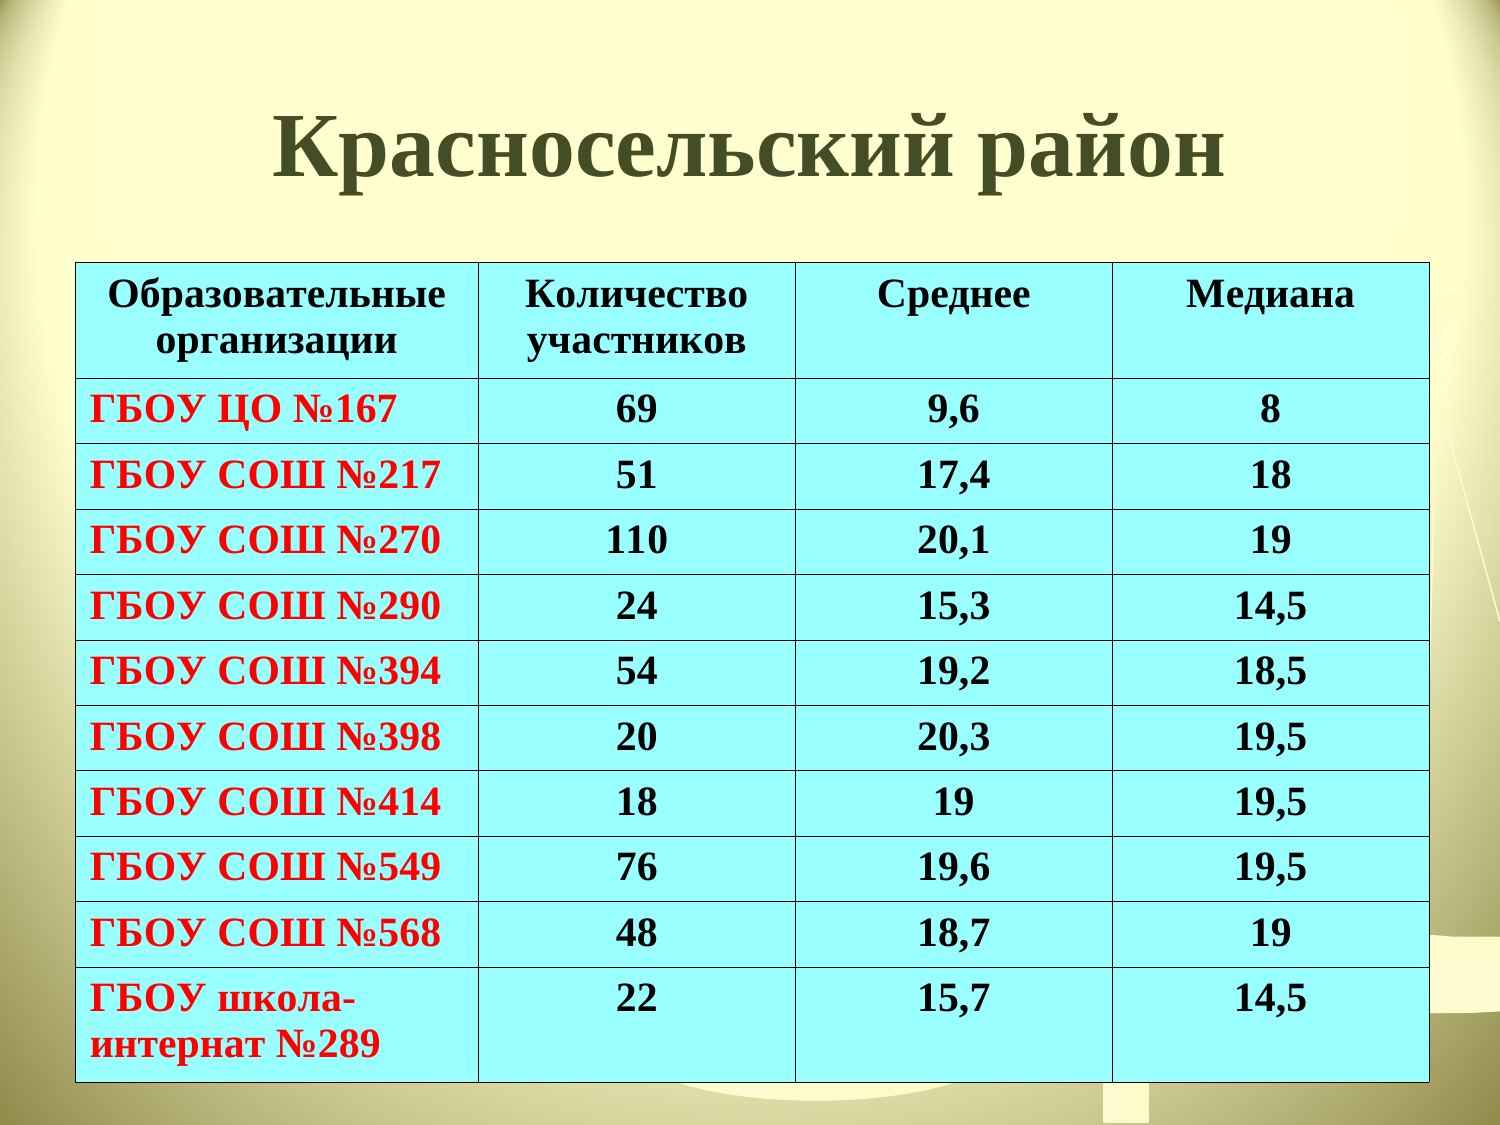

# Красносельский район
| Образовательные организации | Количество участников | Среднее | Медиана |
| --- | --- | --- | --- |
| ГБОУ ЦО №167 | 69 | 9,6 | 8 |
| ГБОУ СОШ №217 | 51 | 17,4 | 18 |
| ГБОУ СОШ №270 | 110 | 20,1 | 19 |
| ГБОУ СОШ №290 | 24 | 15,3 | 14,5 |
| ГБОУ СОШ №394 | 54 | 19,2 | 18,5 |
| ГБОУ СОШ №398 | 20 | 20,3 | 19,5 |
| ГБОУ СОШ №414 | 18 | 19 | 19,5 |
| ГБОУ СОШ №549 | 76 | 19,6 | 19,5 |
| ГБОУ СОШ №568 | 48 | 18,7 | 19 |
| ГБОУ школа-интернат №289 | 22 | 15,7 | 14,5 |